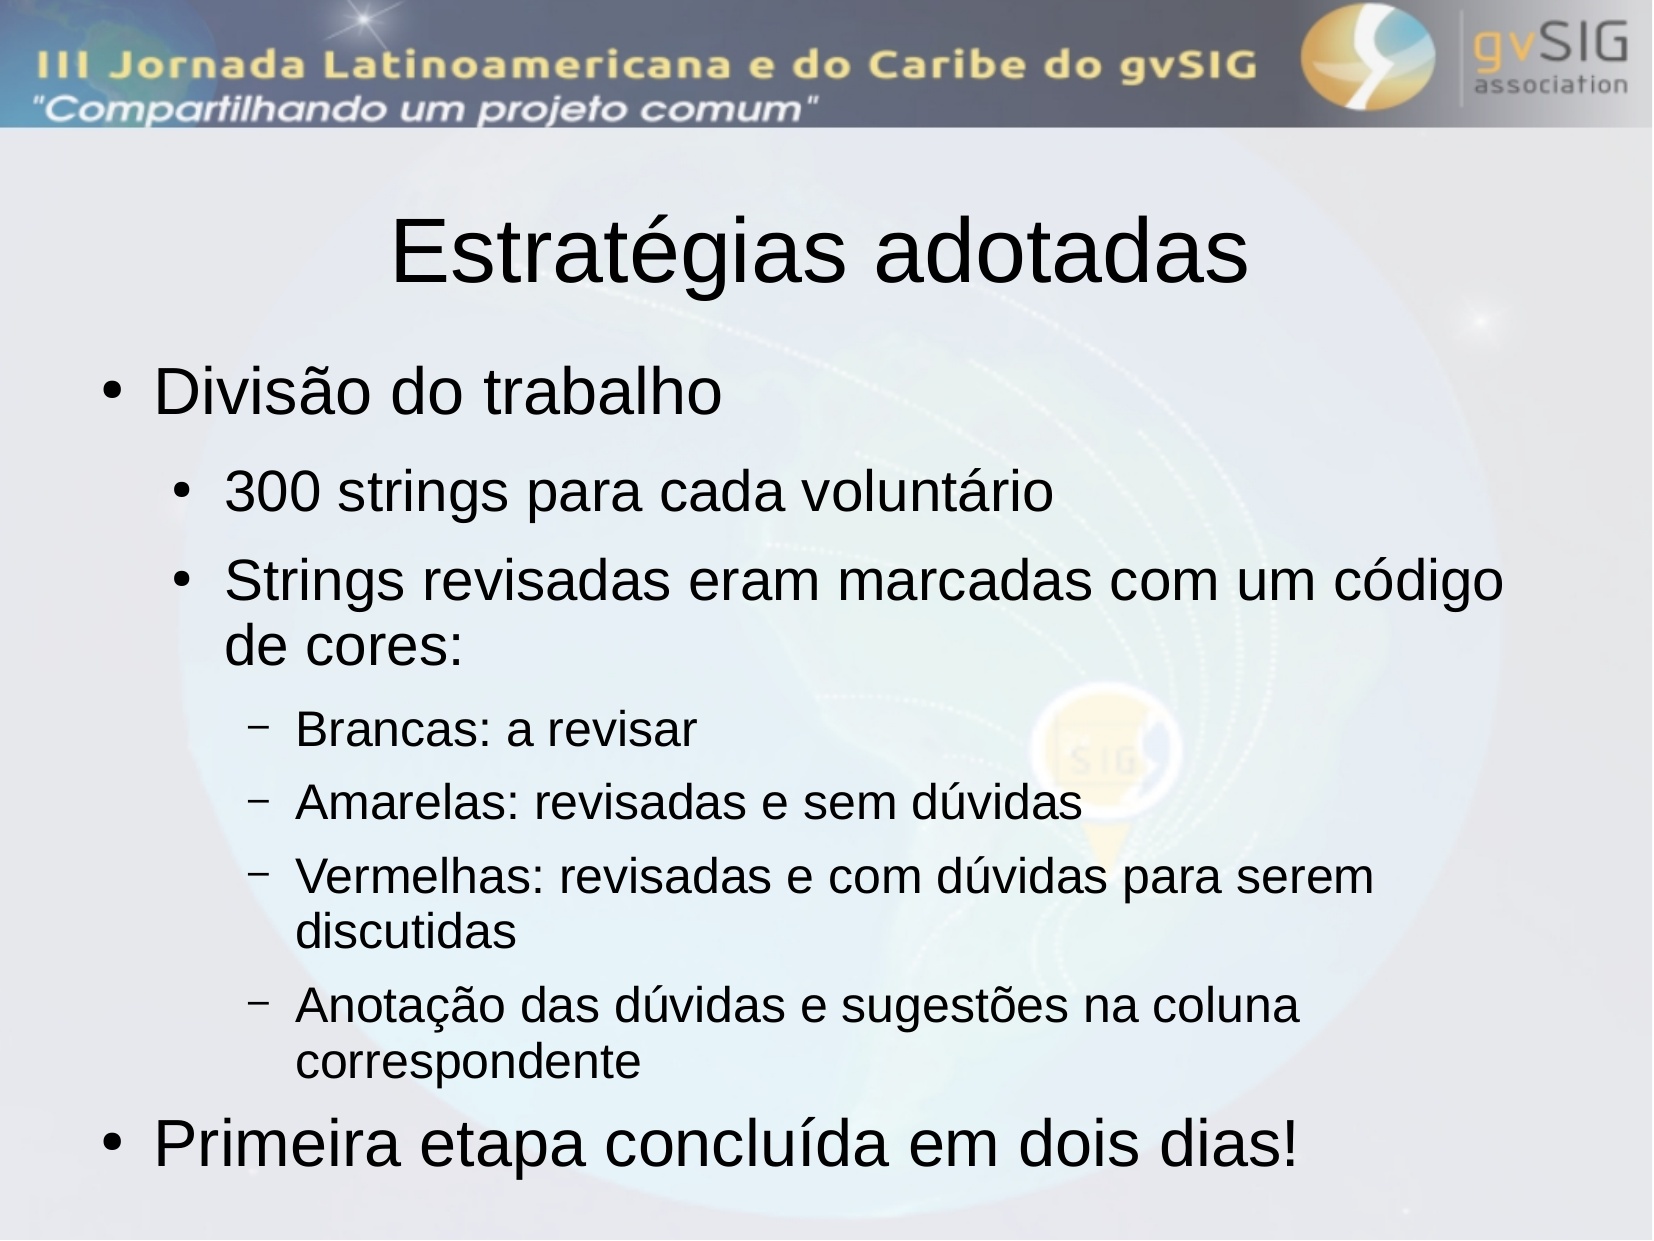

# Estratégias adotadas
Divisão do trabalho
300 strings para cada voluntário
Strings revisadas eram marcadas com um código de cores:
Brancas: a revisar
Amarelas: revisadas e sem dúvidas
Vermelhas: revisadas e com dúvidas para serem discutidas
Anotação das dúvidas e sugestões na coluna correspondente
Primeira etapa concluída em dois dias!